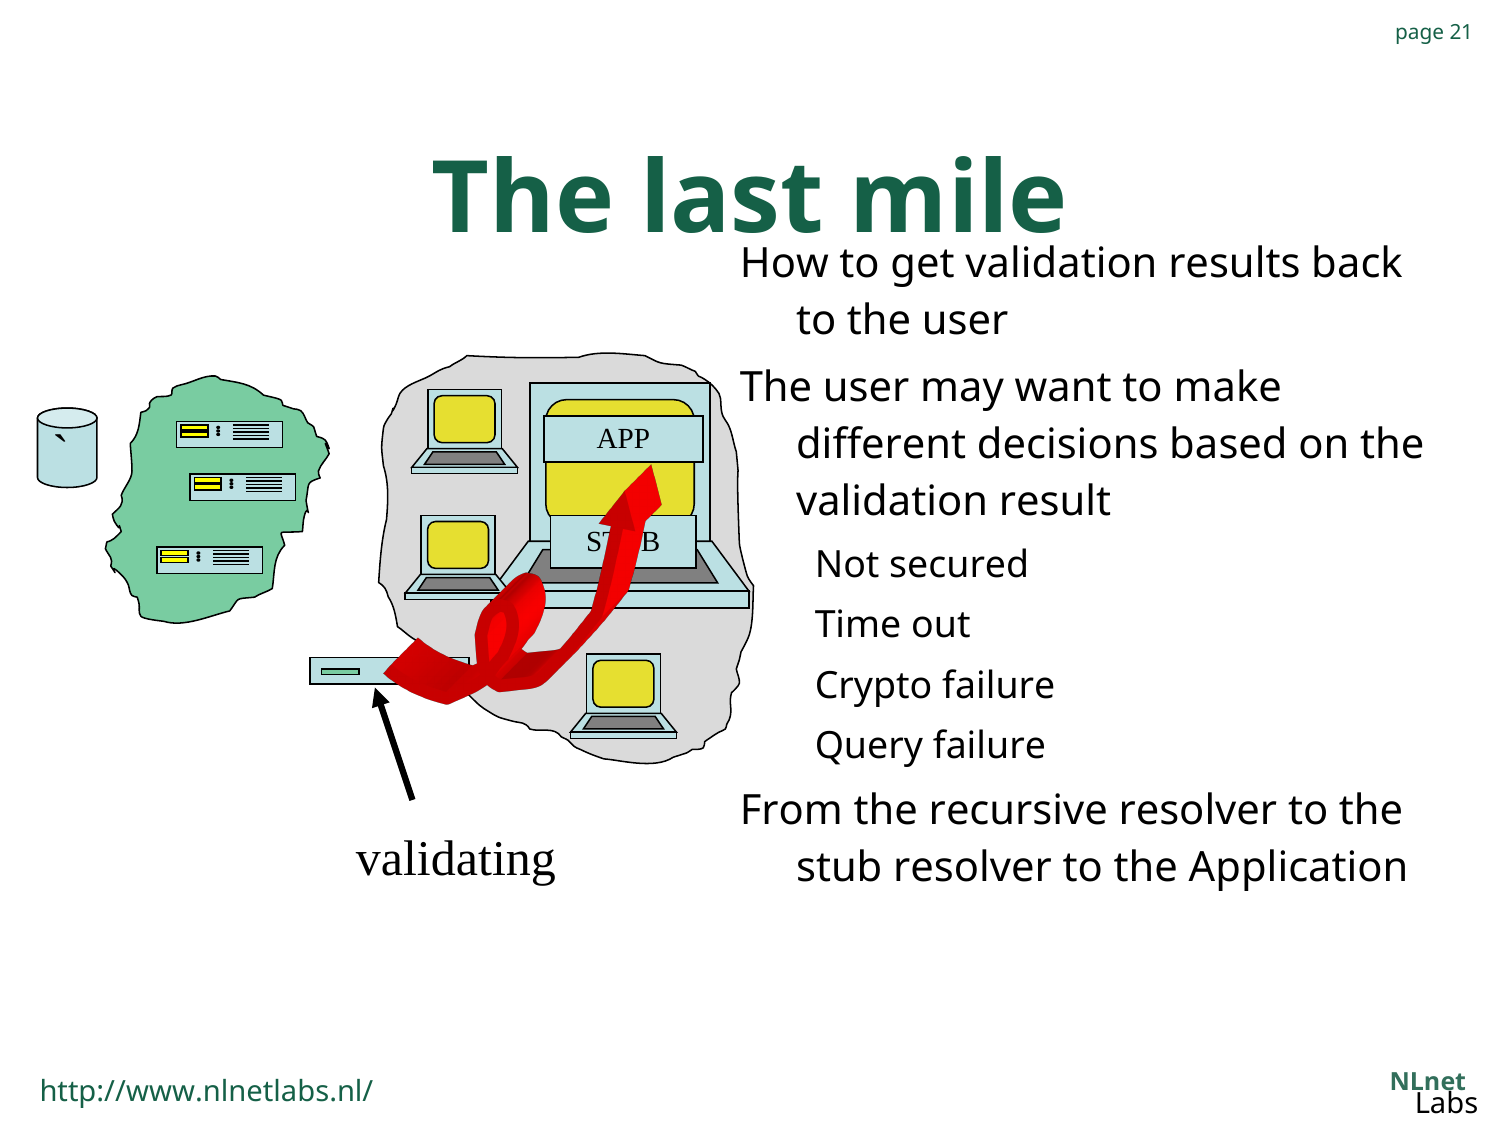

# The last mile
How to get validation results back to the user
The user may want to make different decisions based on the validation result
Not secured
Time out
Crypto failure
Query failure
From the recursive resolver to the stub resolver to the Application
`
APP
STUB
validating